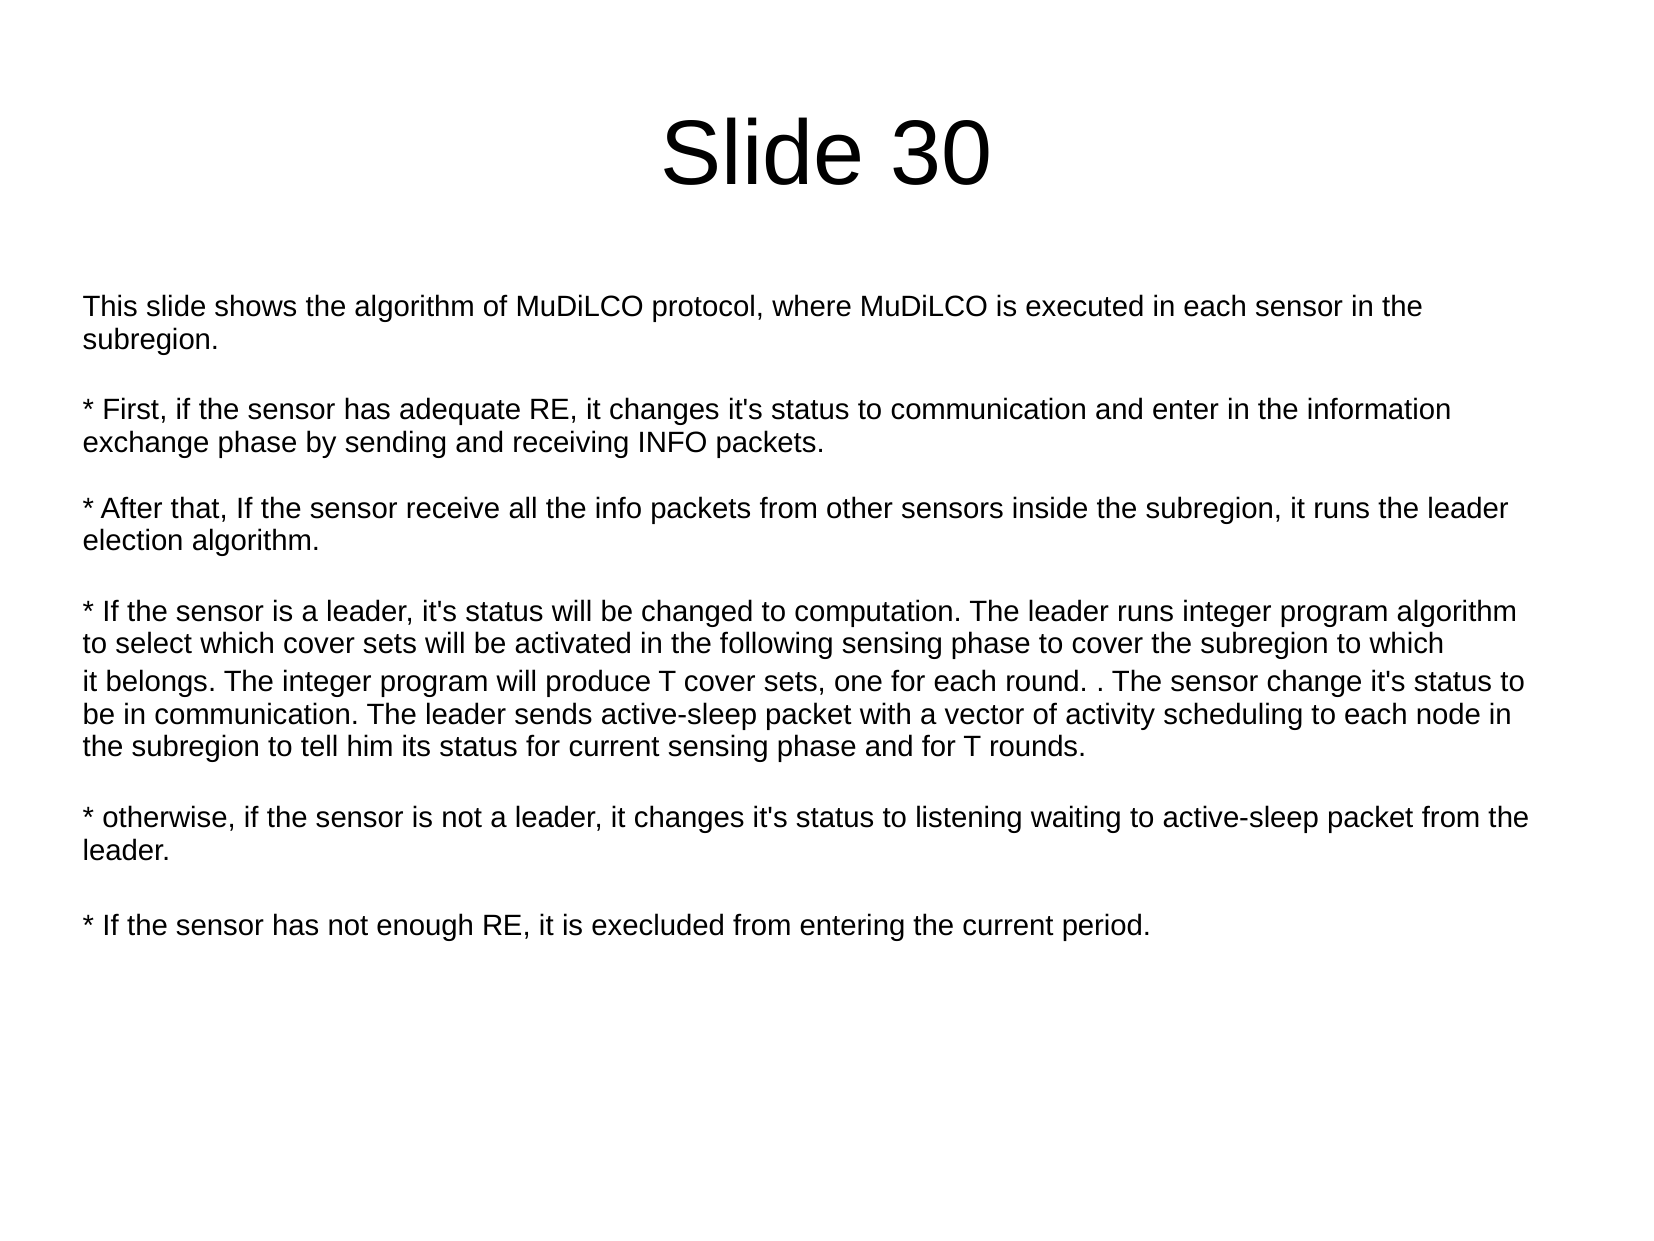

# Slide 30
This slide shows the algorithm of MuDiLCO protocol, where MuDiLCO is executed in each sensor in the subregion.
* First, if the sensor has adequate RE, it changes it's status to communication and enter in the information exchange phase by sending and receiving INFO packets.
* After that, If the sensor receive all the info packets from other sensors inside the subregion, it runs the leader election algorithm.
* If the sensor is a leader, it's status will be changed to computation. The leader runs integer program algorithm to select which cover sets will be activated in the following sensing phase to cover the subregion to which
it belongs. The integer program will produce T cover sets, one for each round. . The sensor change it's status to be in communication. The leader sends active-sleep packet with a vector of activity scheduling to each node in the subregion to tell him its status for current sensing phase and for T rounds.
* otherwise, if the sensor is not a leader, it changes it's status to listening waiting to active-sleep packet from the leader.
* If the sensor has not enough RE, it is execluded from entering the current period.